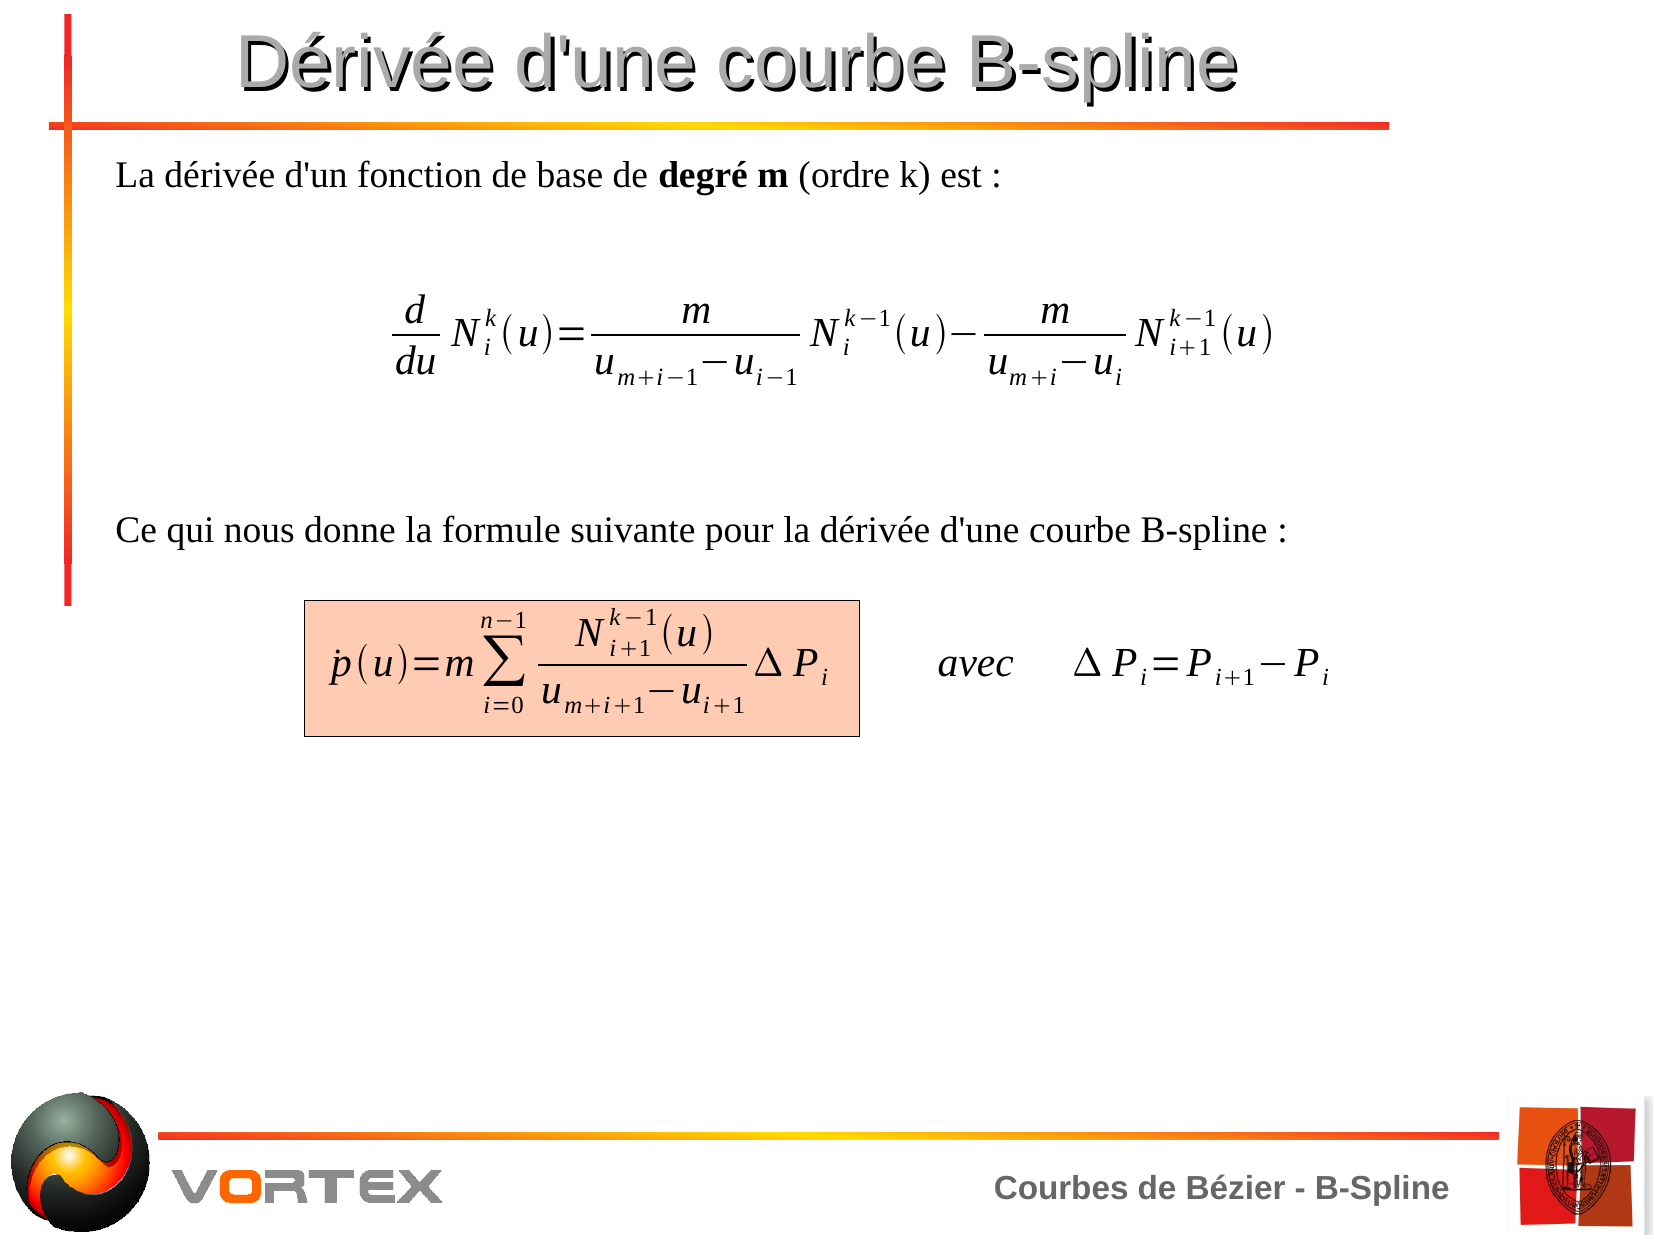

# Dérivée d'une courbe B-spline
La dérivée d'un fonction de base de degré m (ordre k) est :
Ce qui nous donne la formule suivante pour la dérivée d'une courbe B-spline :